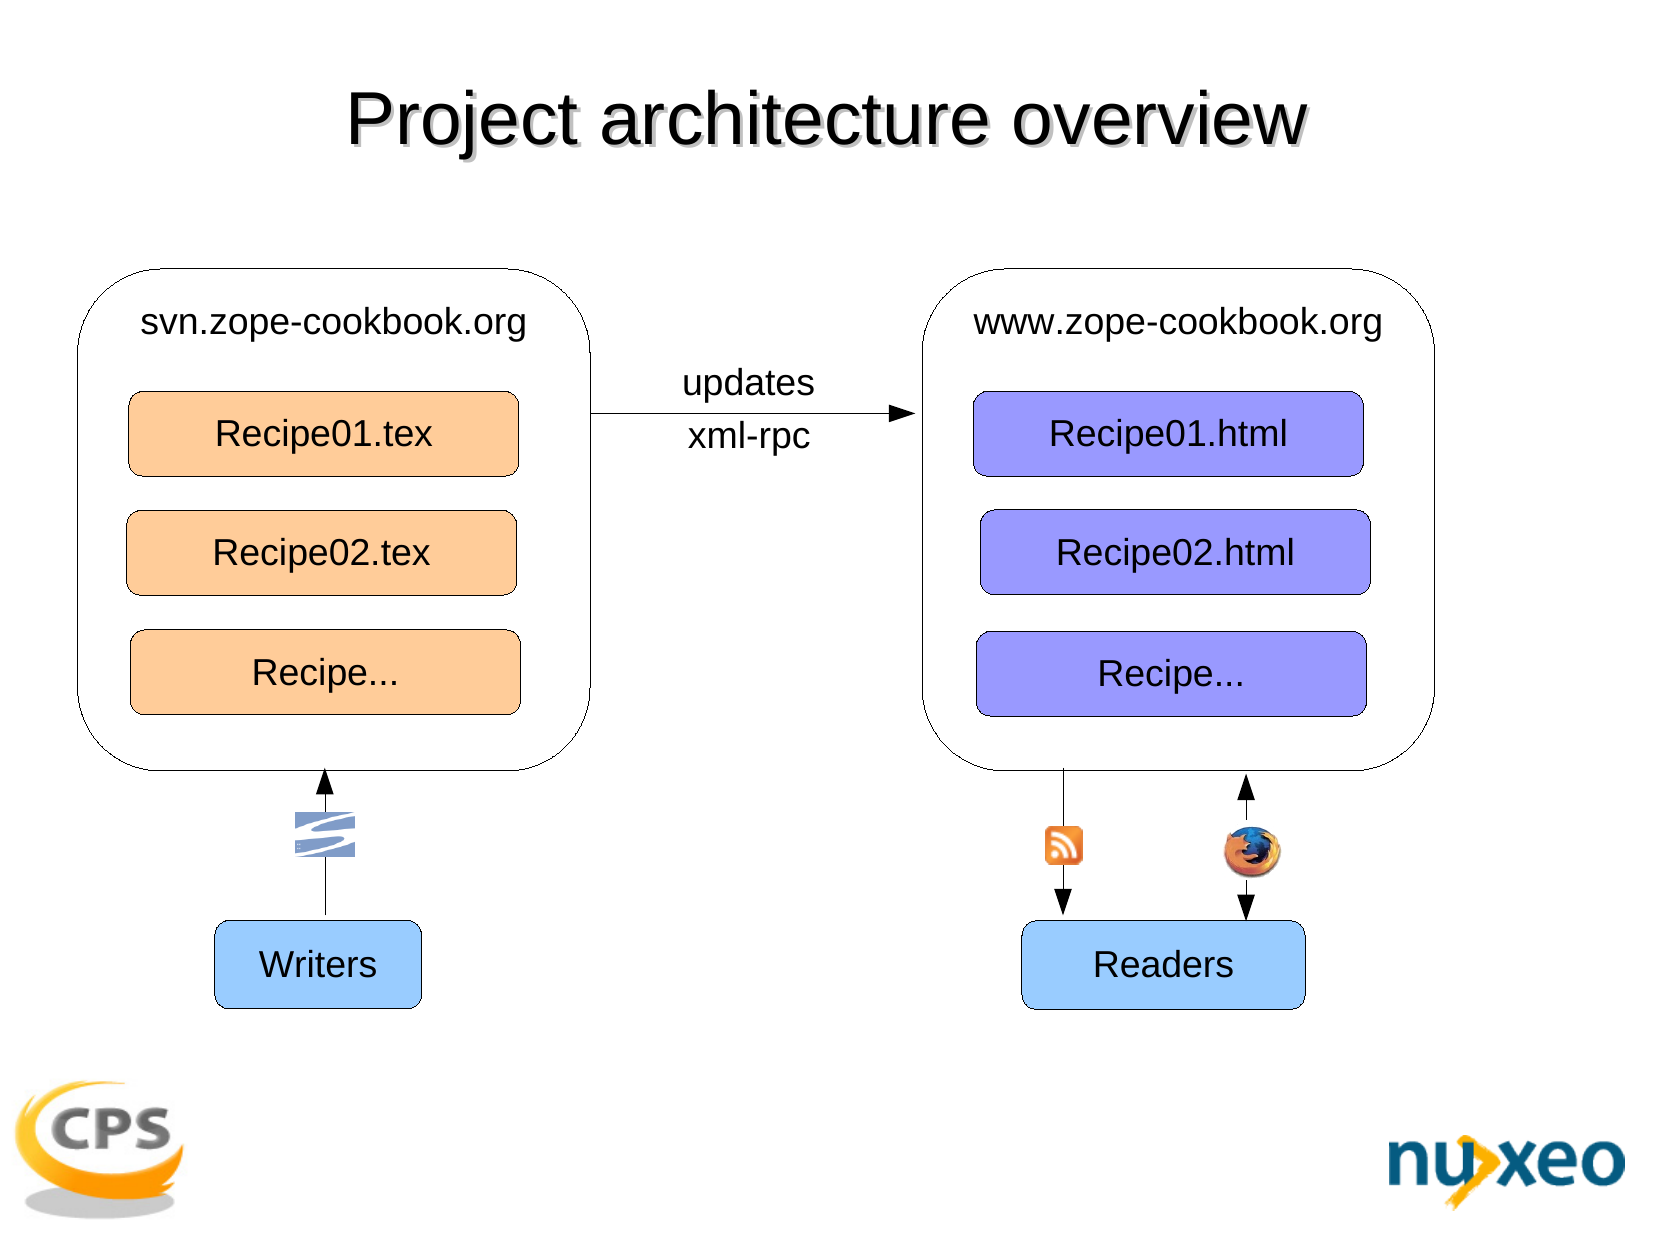

Project architecture overview
svn.zope-cookbook.org
www.zope-cookbook.org
updates
Recipe01.tex
Recipe01.html
xml-rpc
Recipe02.html
Recipe02.tex
Recipe...
Recipe...
Writers
Readers